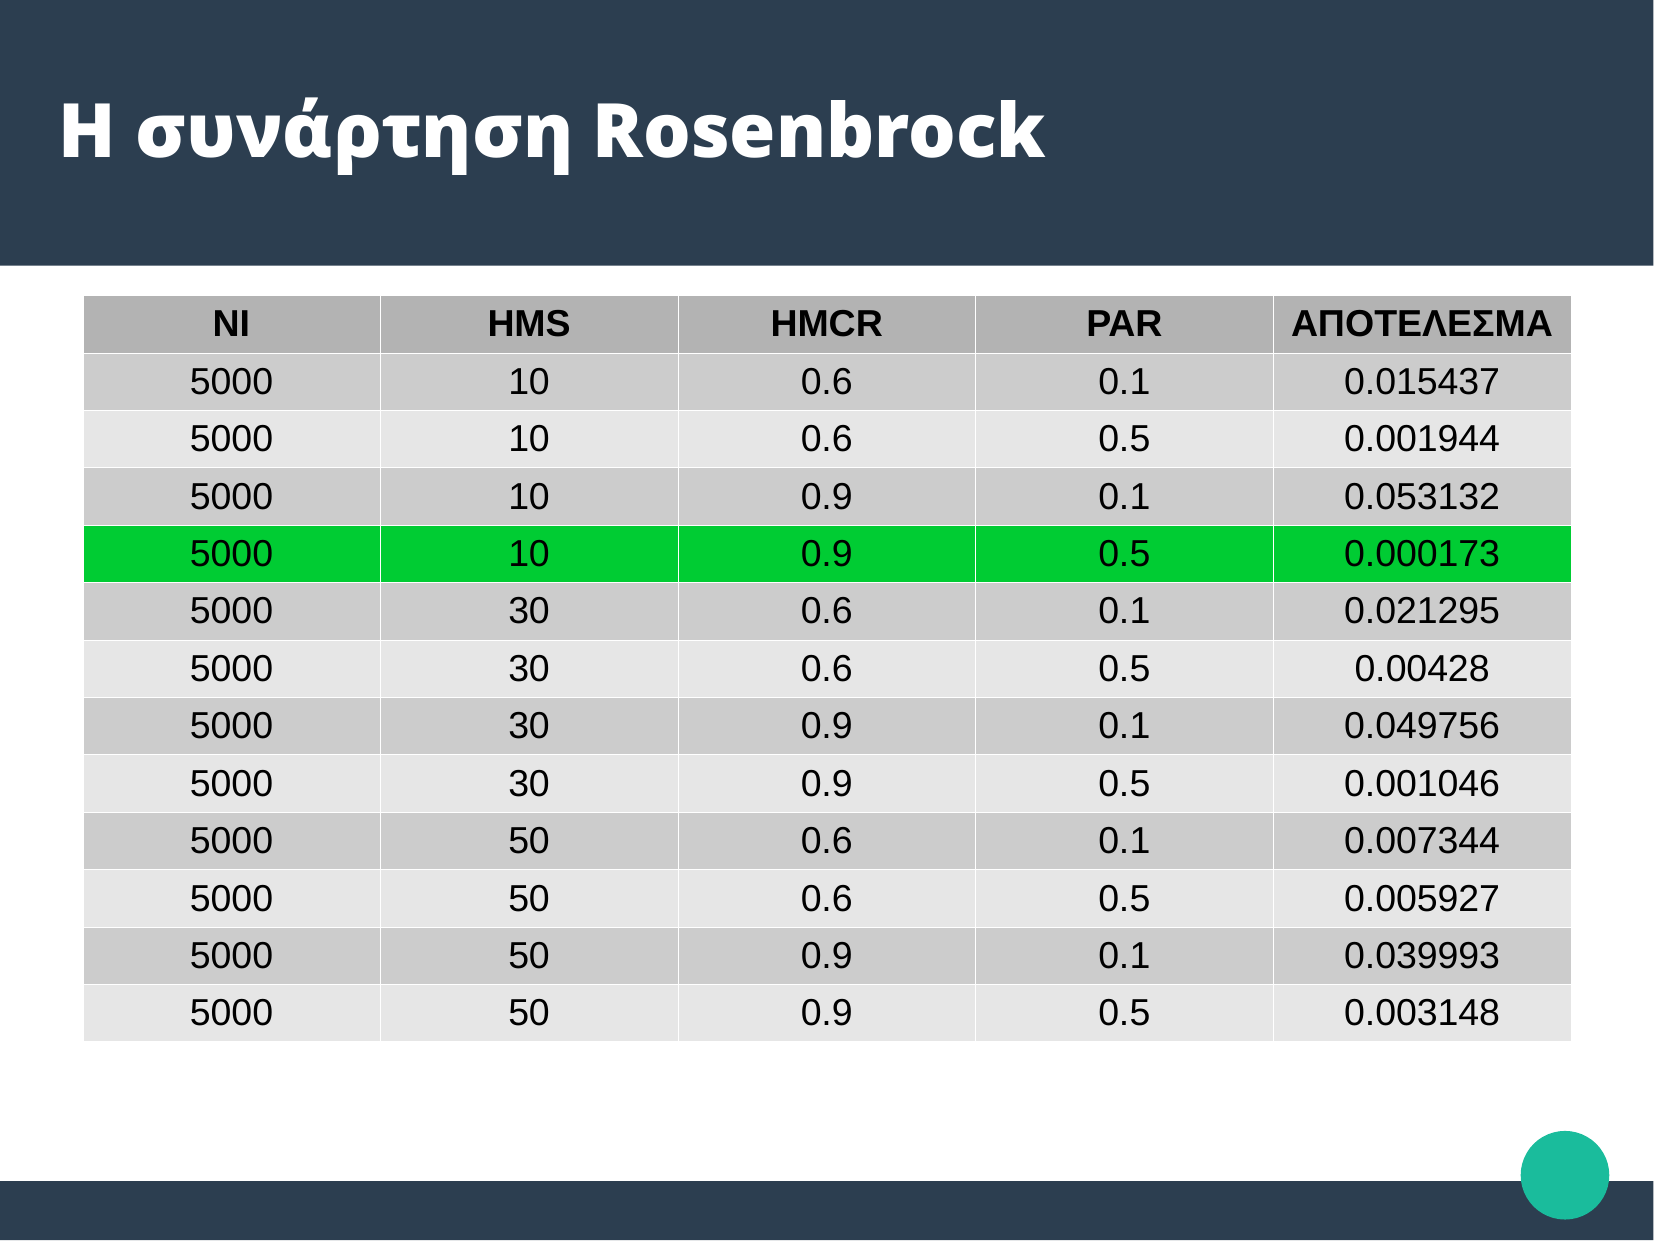

# Η συνάρτηση Rosenbrock
| NI | HMS | HMCR | PAR | ΑΠΟΤΕΛΕΣΜΑ |
| --- | --- | --- | --- | --- |
| 5000 | 10 | 0.6 | 0.1 | 0.015437 |
| 5000 | 10 | 0.6 | 0.5 | 0.001944 |
| 5000 | 10 | 0.9 | 0.1 | 0.053132 |
| 5000 | 10 | 0.9 | 0.5 | 0.000173 |
| 5000 | 30 | 0.6 | 0.1 | 0.021295 |
| 5000 | 30 | 0.6 | 0.5 | 0.00428 |
| 5000 | 30 | 0.9 | 0.1 | 0.049756 |
| 5000 | 30 | 0.9 | 0.5 | 0.001046 |
| 5000 | 50 | 0.6 | 0.1 | 0.007344 |
| 5000 | 50 | 0.6 | 0.5 | 0.005927 |
| 5000 | 50 | 0.9 | 0.1 | 0.039993 |
| 5000 | 50 | 0.9 | 0.5 | 0.003148 |